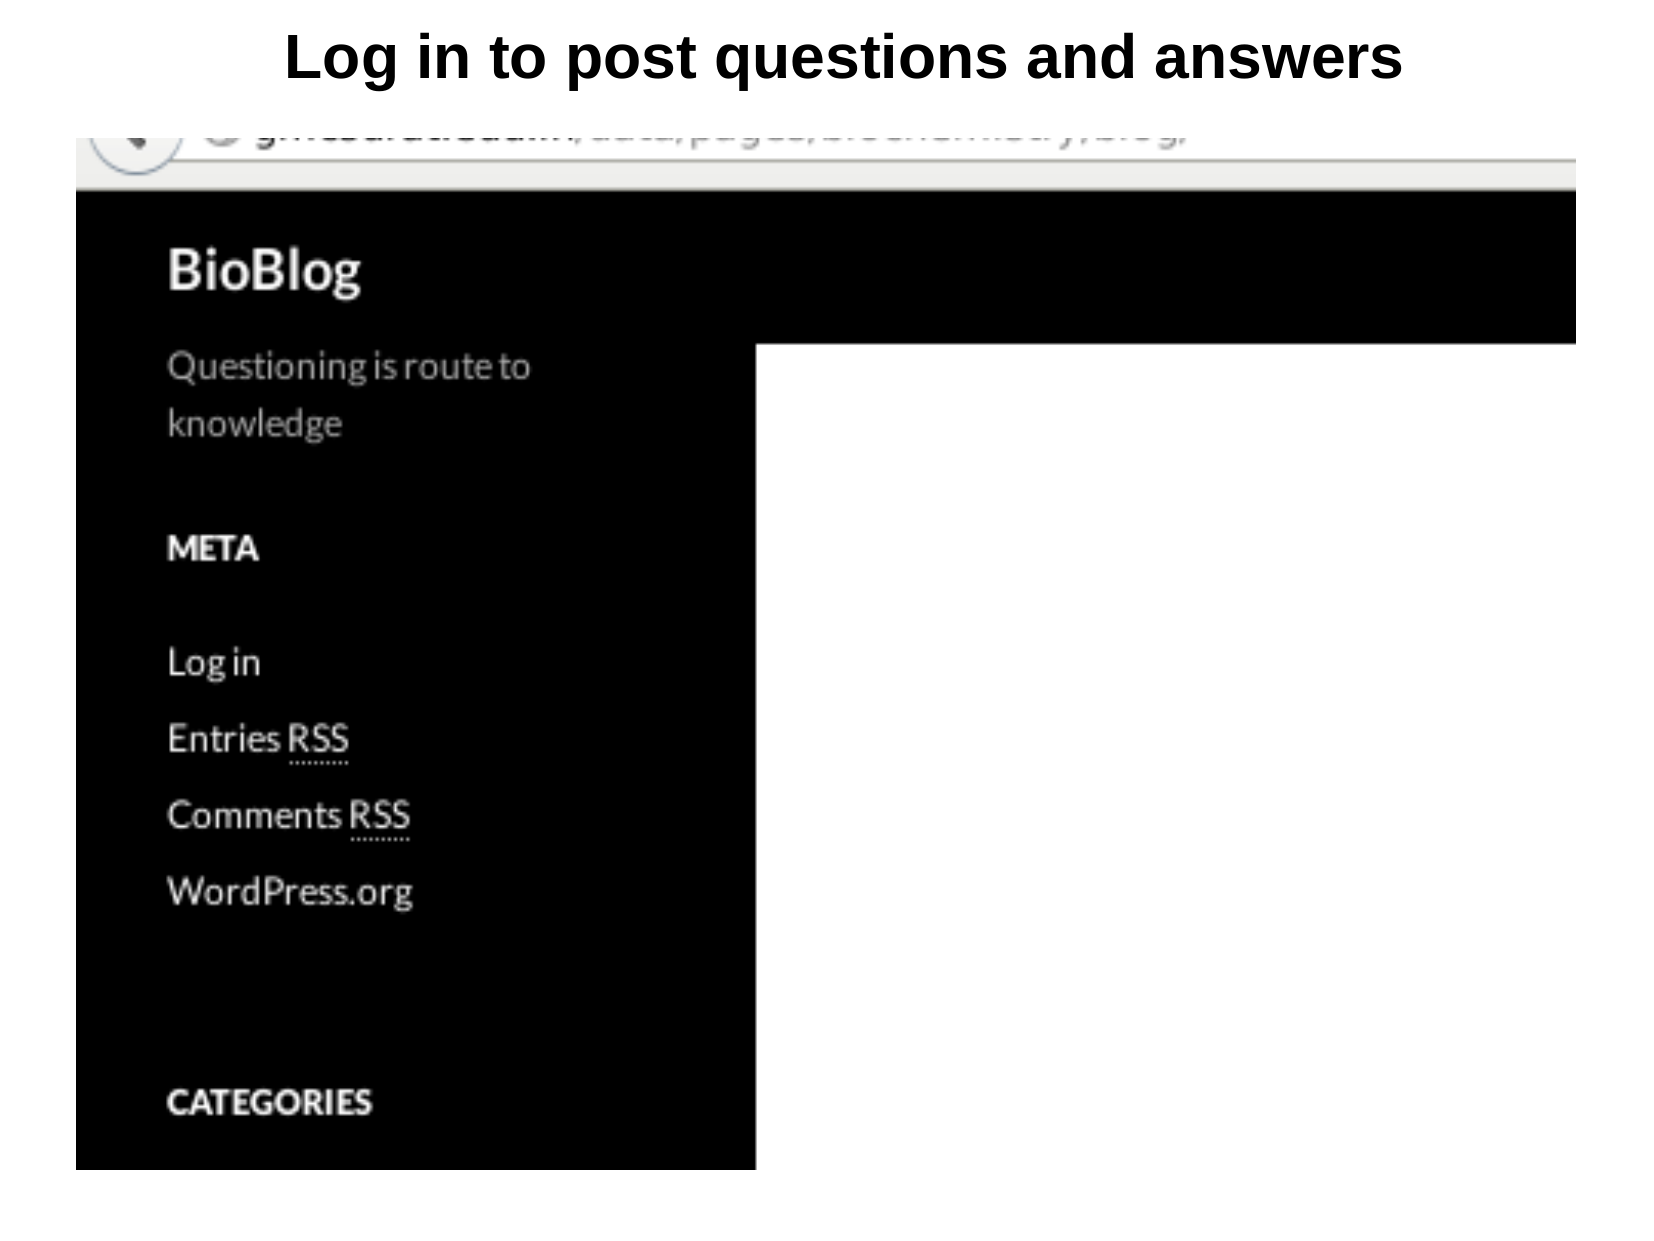

Log in to post questions and answers